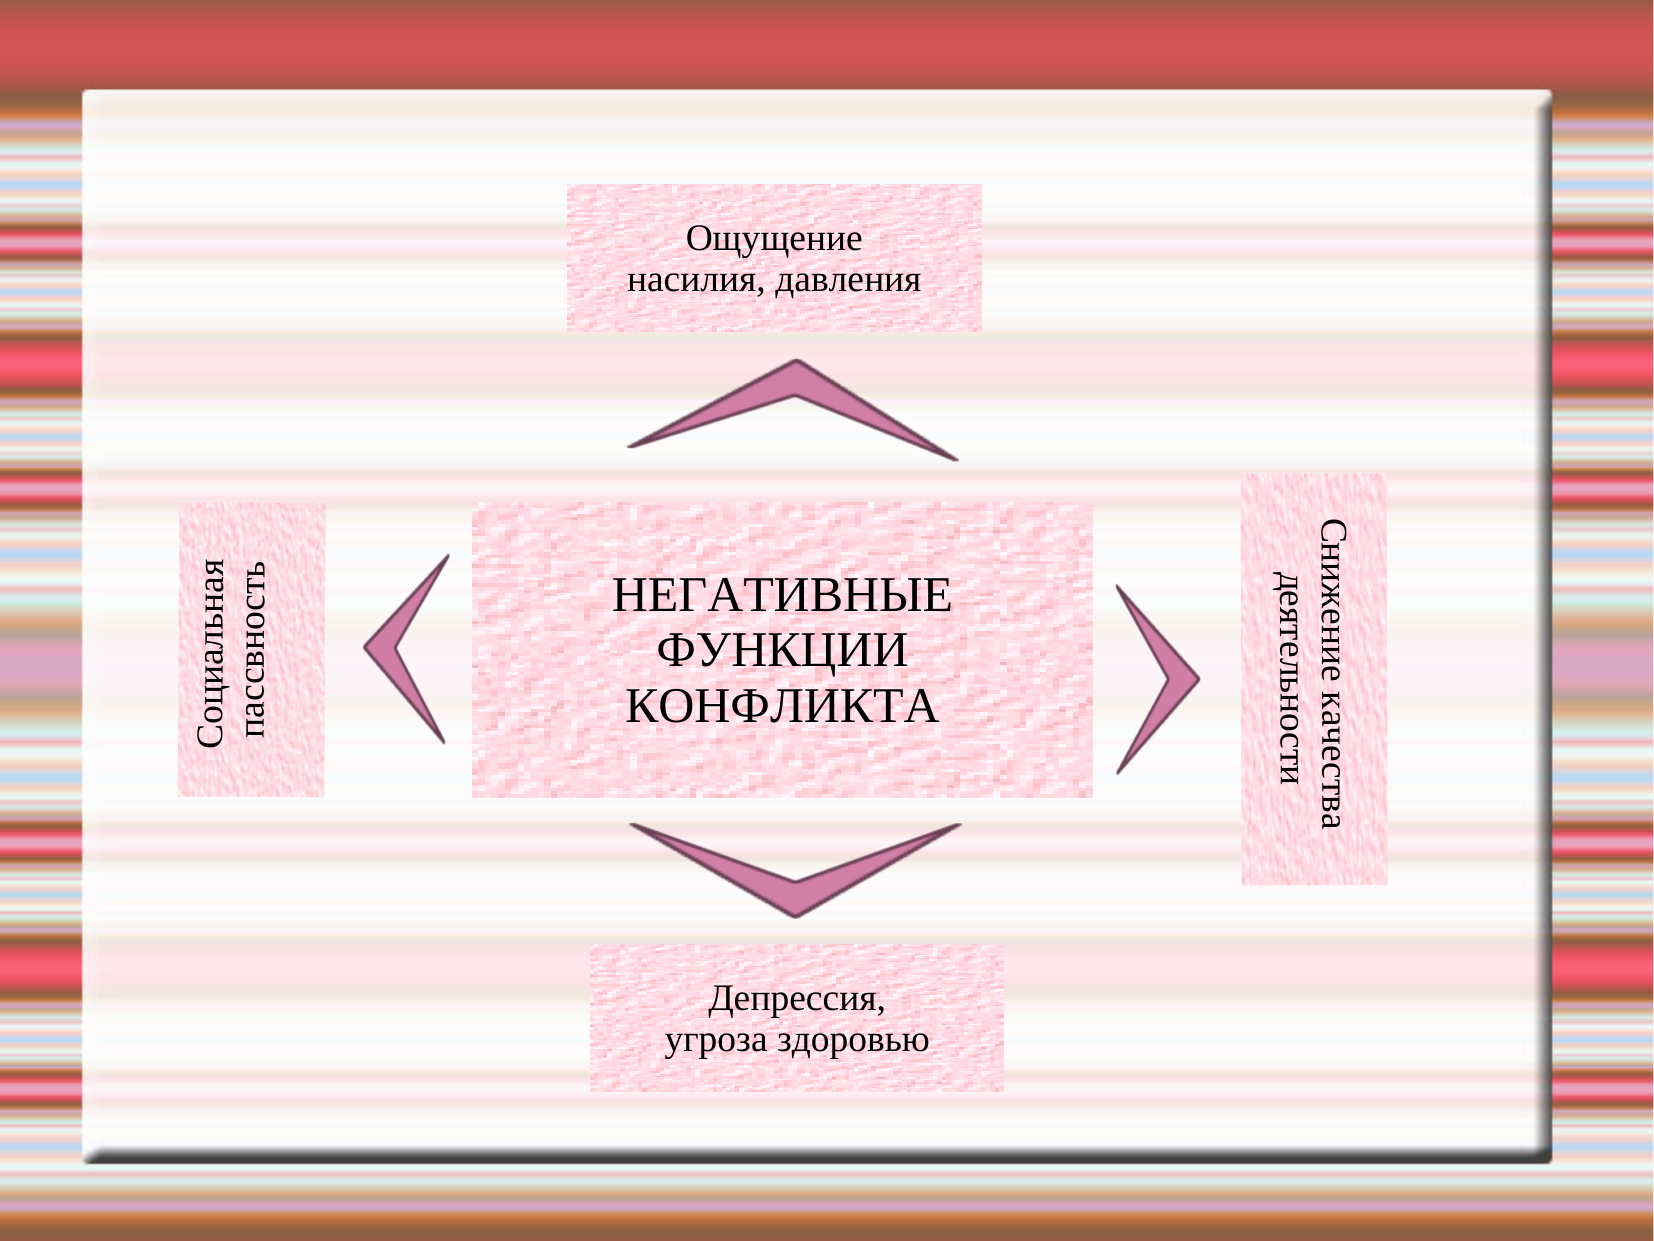

Ощущение
насилия, давления
НЕГАТИВНЫЕ
ФУНКЦИИ
КОНФЛИКТА
Социальная
пассвность
Снижение качества
деятельности
Депрессия,
угроза здоровью